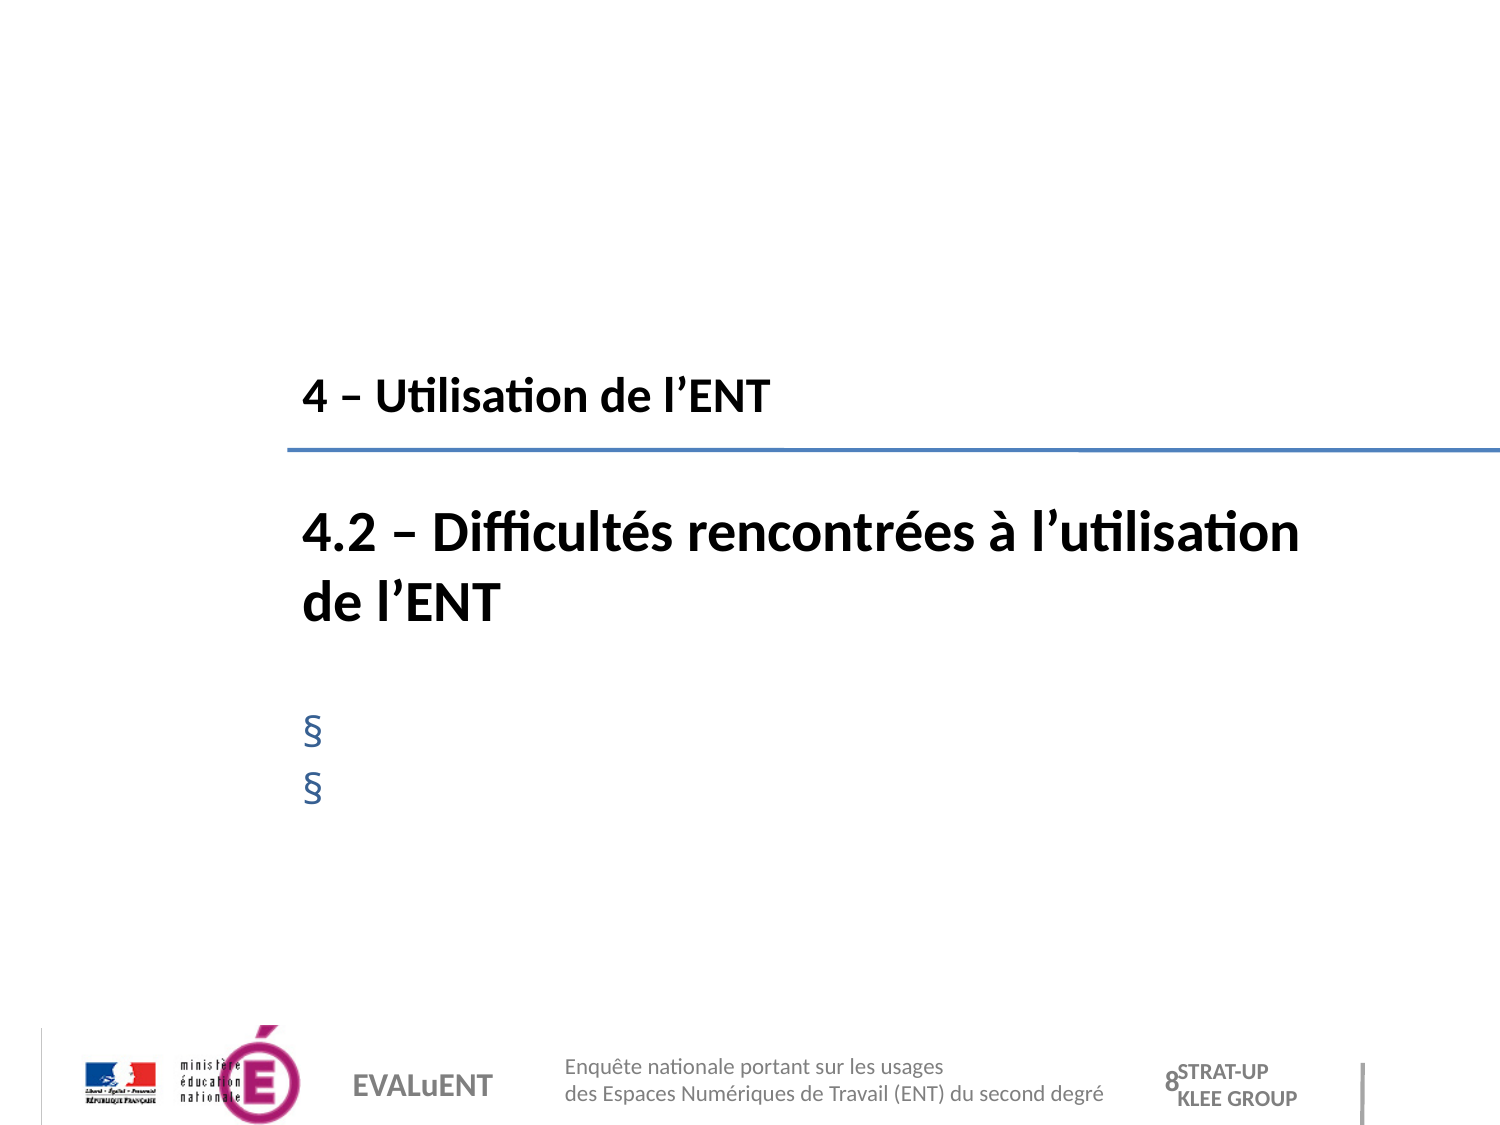

4 – Utilisation de l’ENT
4.2 – Difficultés rencontrées à l’utilisation
de l’ENT